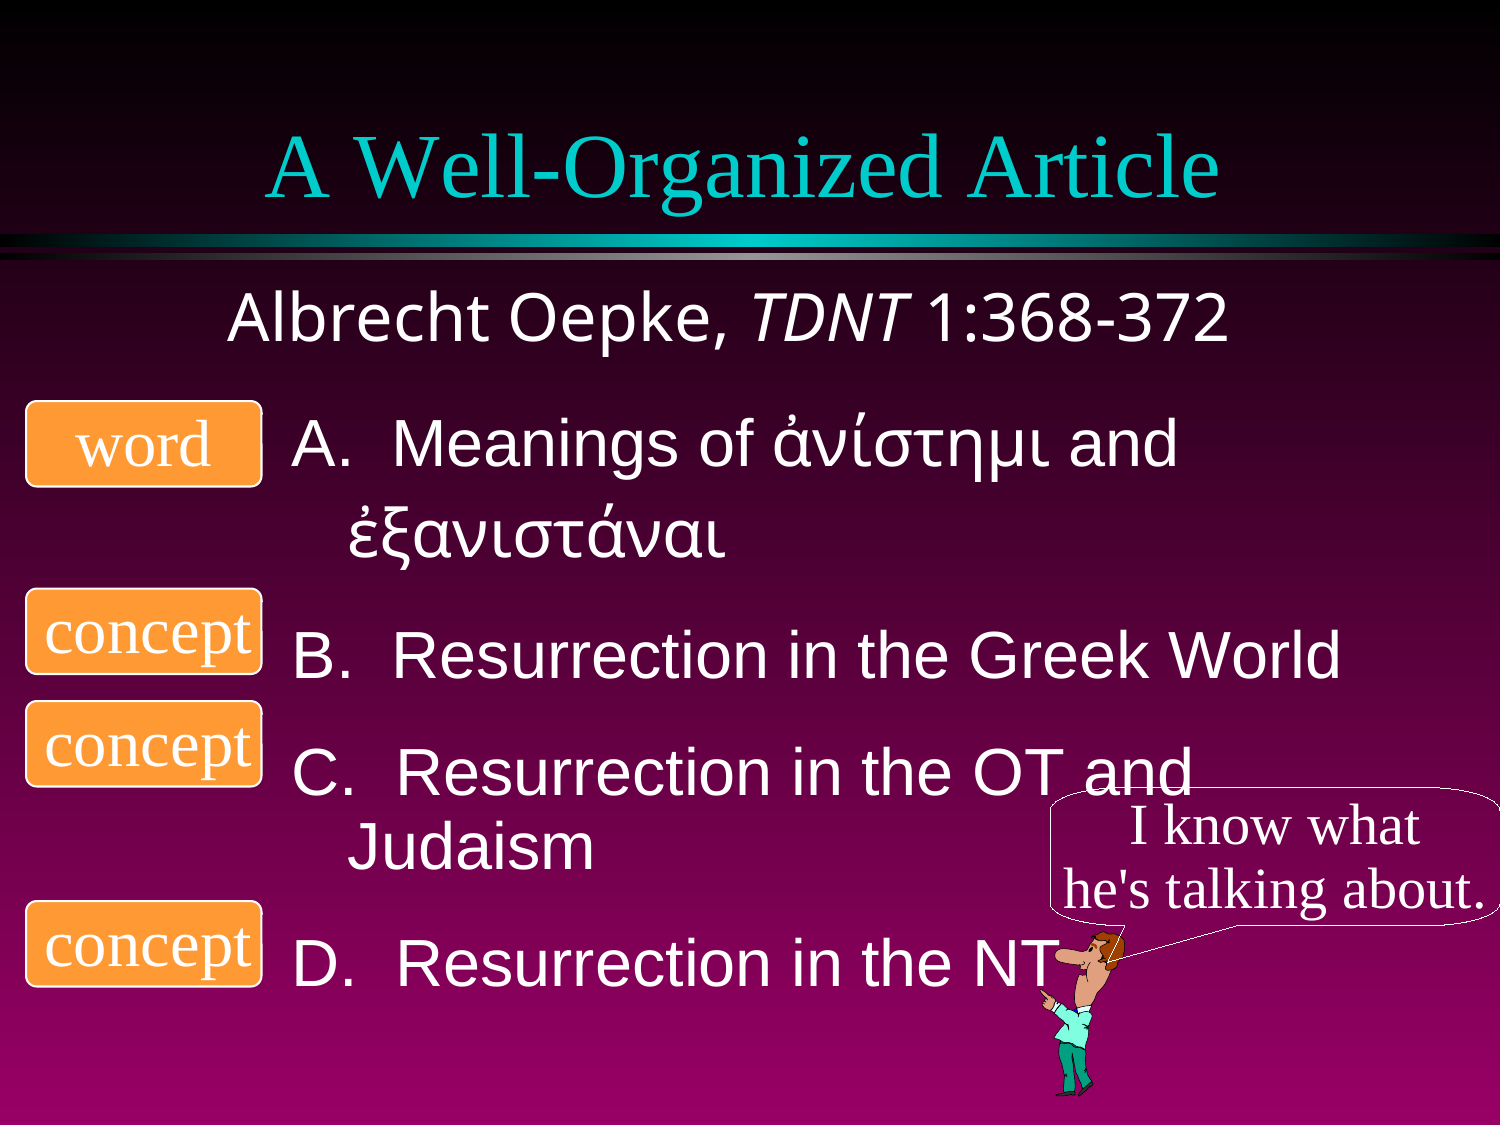

# A Well-Organized Article
Albrecht Oepke, TDNT 1:368-372
A. Meanings of ἀνίστημι and ἐξανιστάναι
B. Resurrection in the Greek World
C. Resurrection in the OT and Judaism
D. Resurrection in the NT
word
concept
concept
I know what
he's talking about.
concept